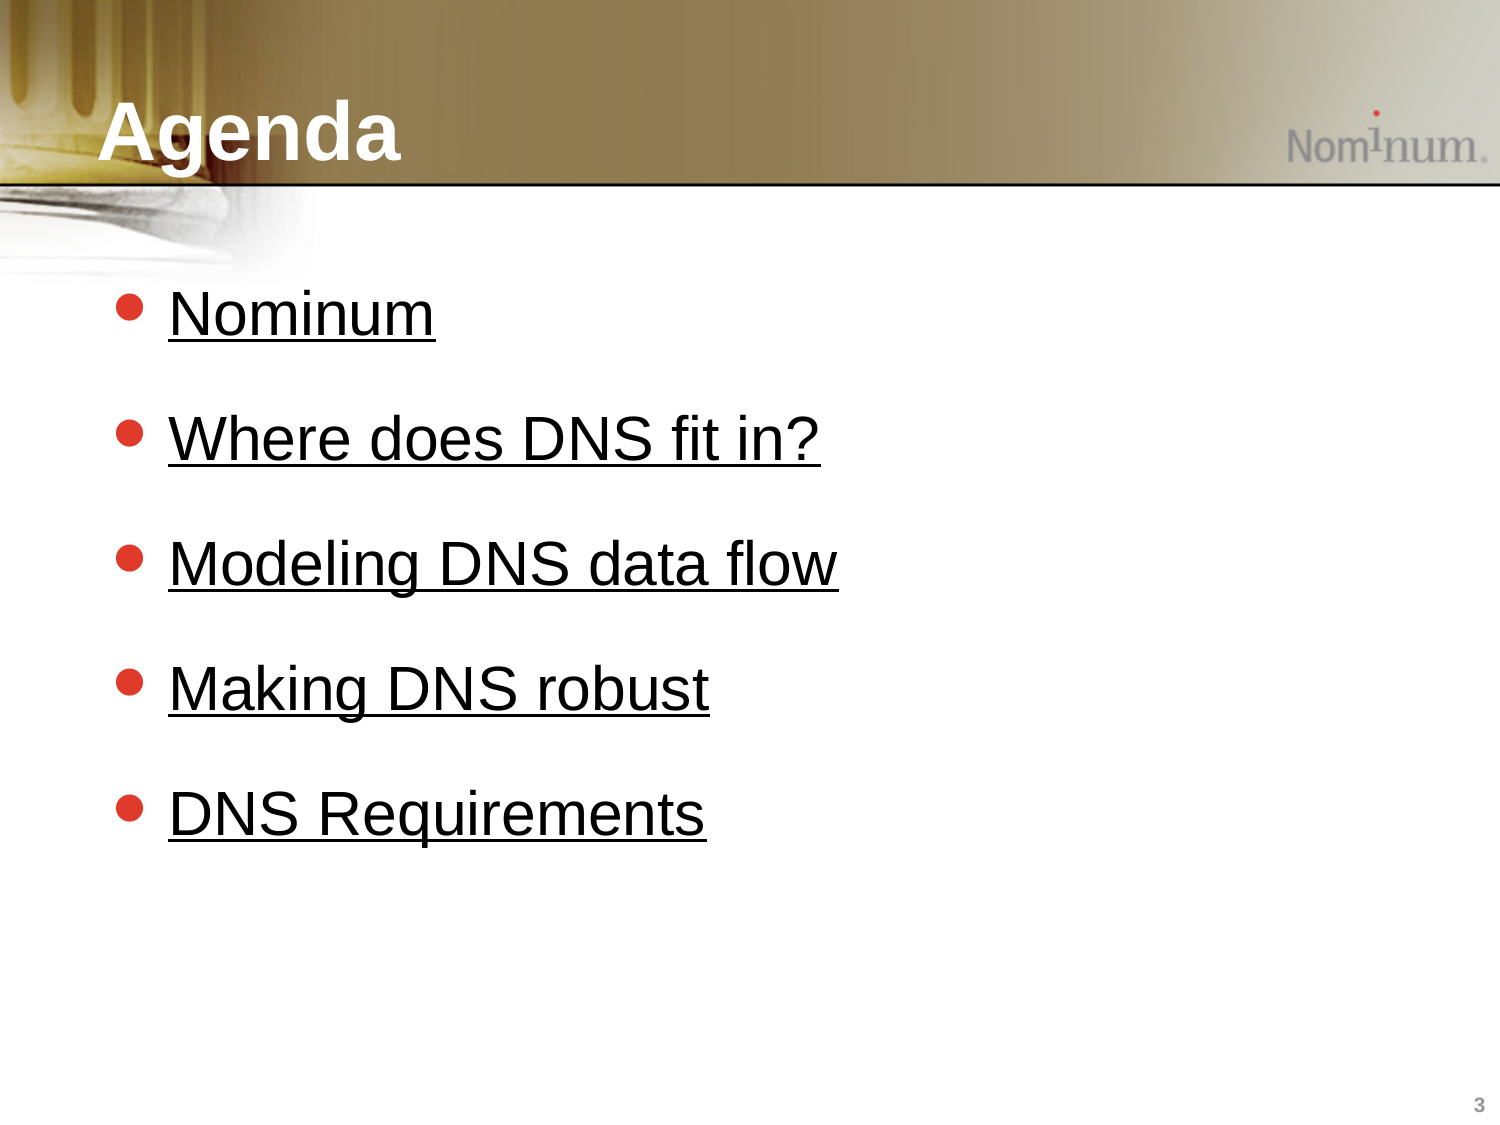

# Agenda
Nominum
Where does DNS fit in?
Modeling DNS data flow
Making DNS robust
DNS Requirements